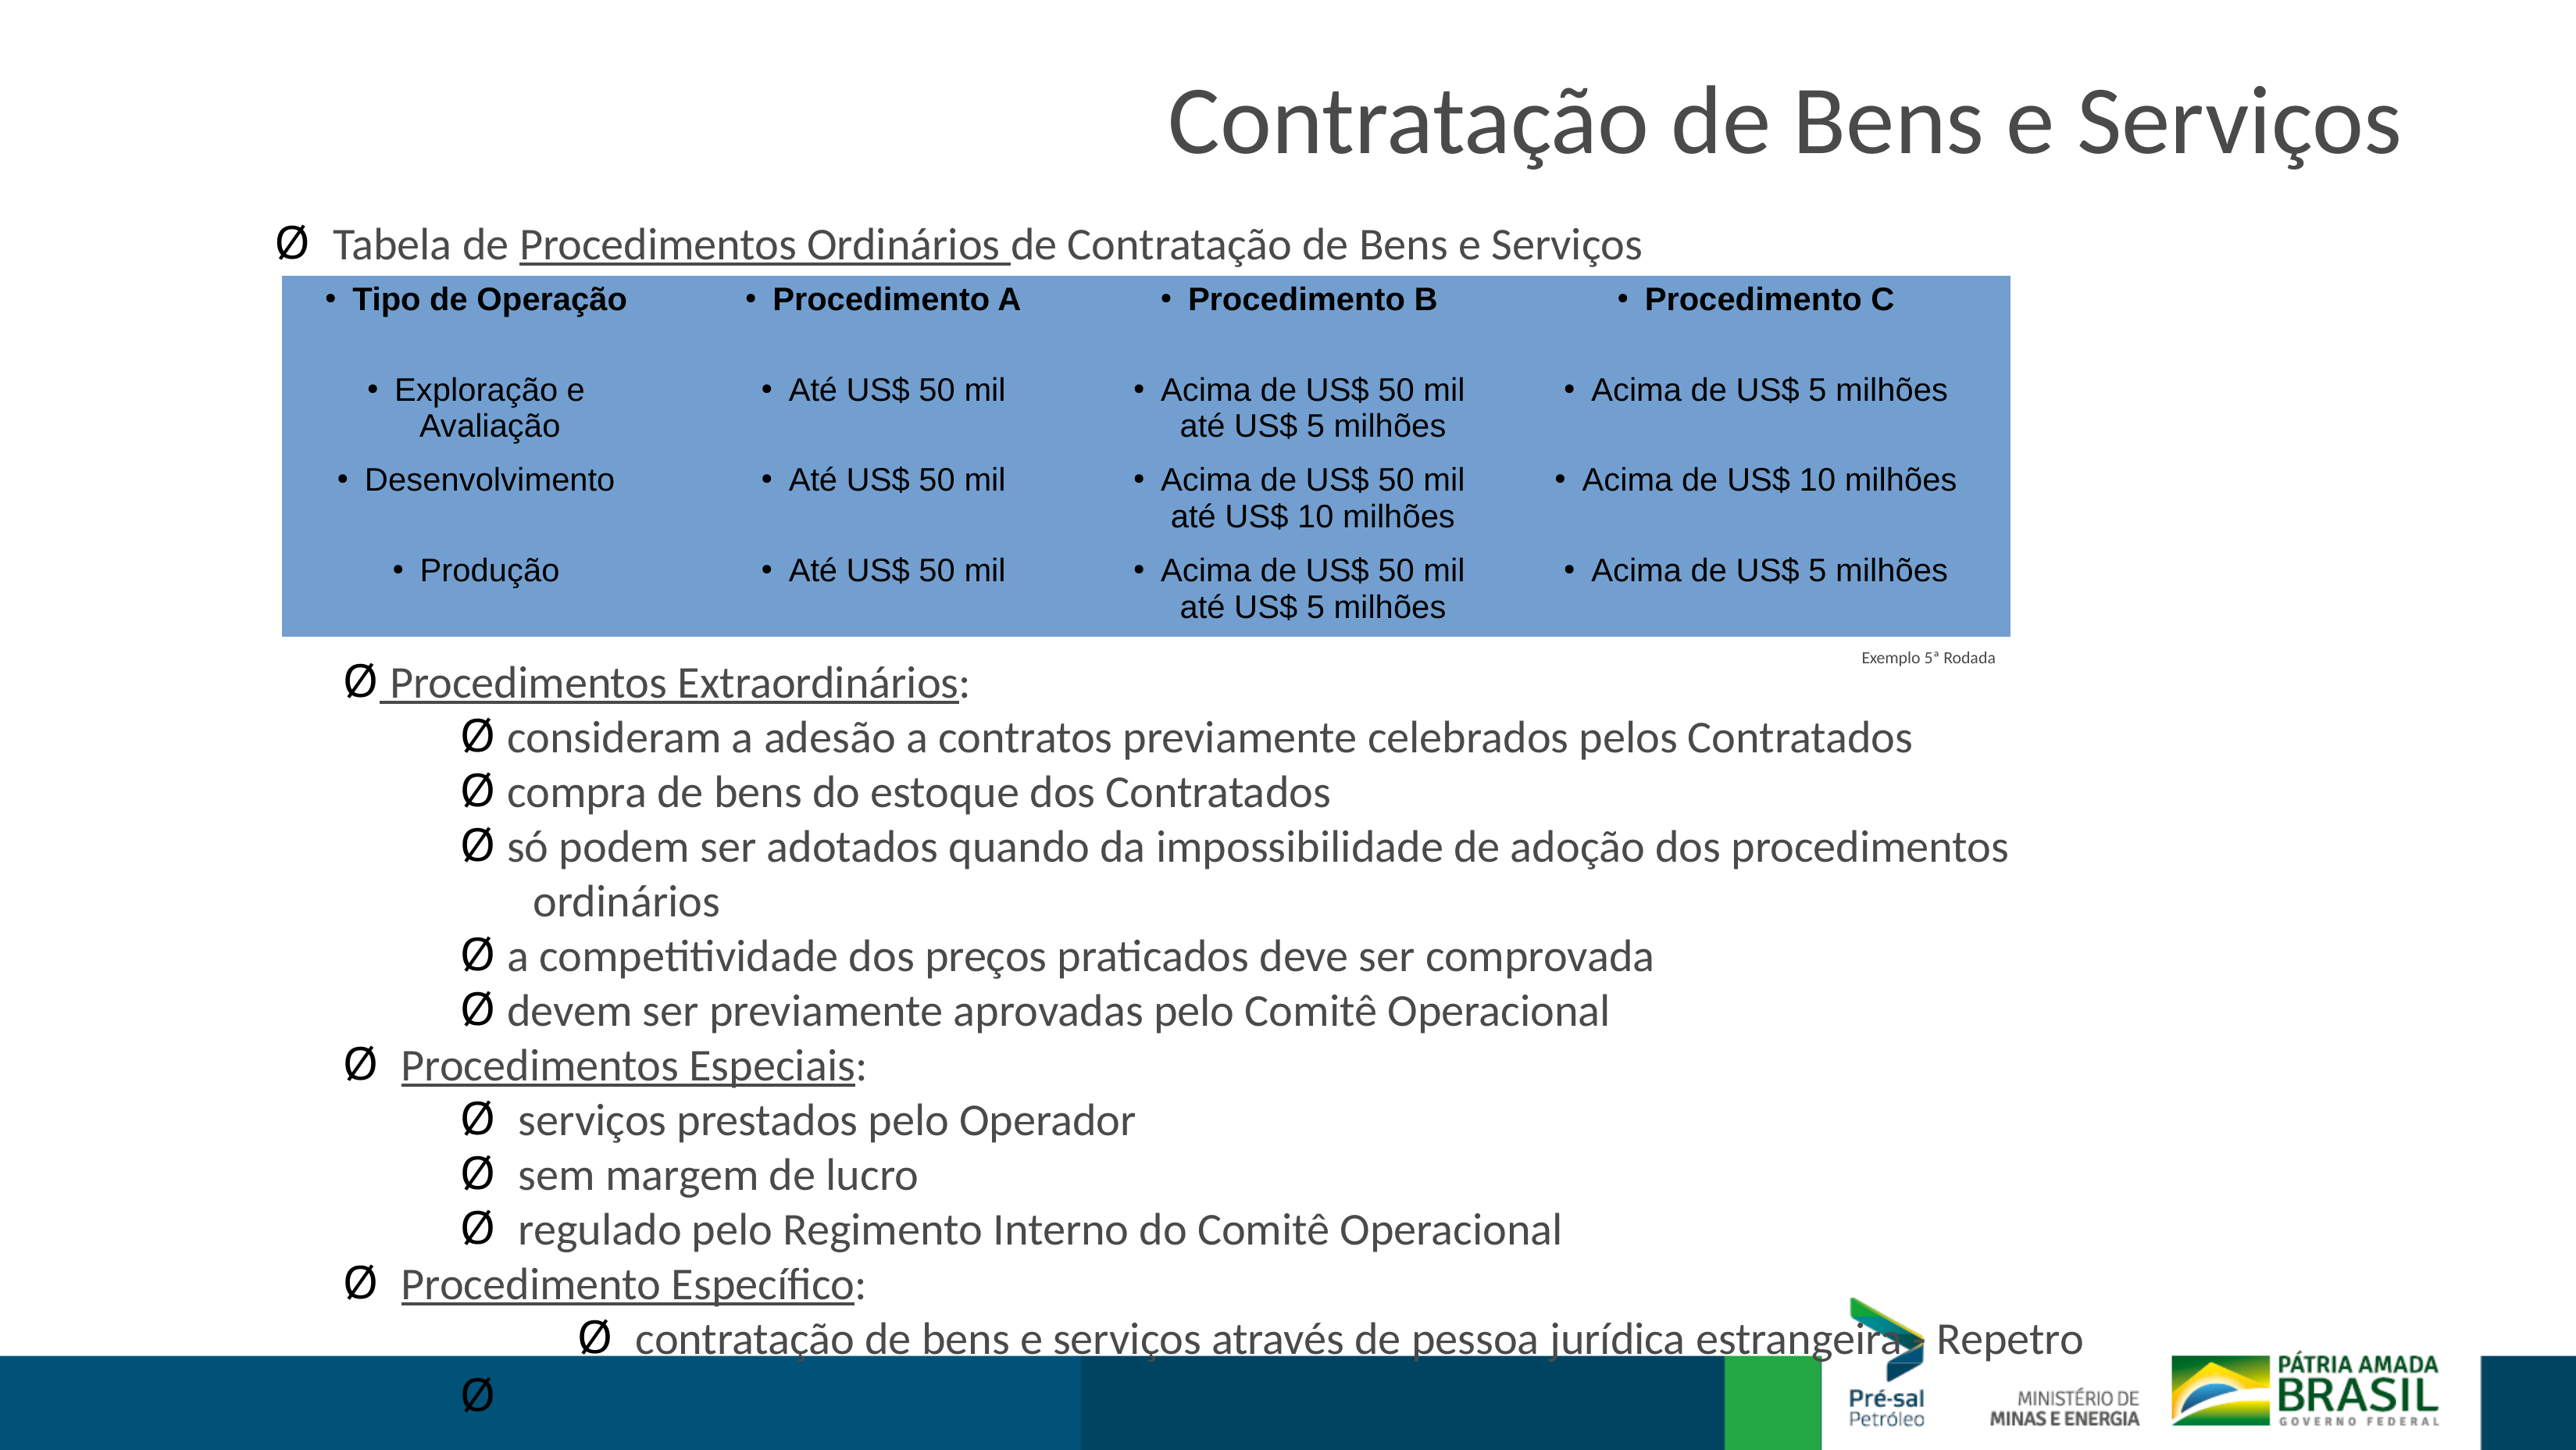

Contratação de Bens e Serviços
Tabela de Procedimentos Ordinários de Contratação de Bens e Serviços
| Tipo de Operação | Procedimento A | Procedimento B | Procedimento C |
| --- | --- | --- | --- |
| Exploração e Avaliação | Até US$ 50 mil | Acima de US$ 50 mil até US$ 5 milhões | Acima de US$ 5 milhões |
| Desenvolvimento | Até US$ 50 mil | Acima de US$ 50 mil até US$ 10 milhões | Acima de US$ 10 milhões |
| Produção | Até US$ 50 mil | Acima de US$ 50 mil até US$ 5 milhões | Acima de US$ 5 milhões |
Exemplo 5ª Rodada
 Procedimentos Extraordinários:
 consideram a adesão a contratos previamente celebrados pelos Contratados
 compra de bens do estoque dos Contratados
 só podem ser adotados quando da impossibilidade de adoção dos procedimentos ordinários
 a competitividade dos preços praticados deve ser comprovada
 devem ser previamente aprovadas pelo Comitê Operacional
Procedimentos Especiais:
serviços prestados pelo Operador
sem margem de lucro
regulado pelo Regimento Interno do Comitê Operacional
Procedimento Específico:
contratação de bens e serviços através de pessoa jurídica estrangeira - Repetro